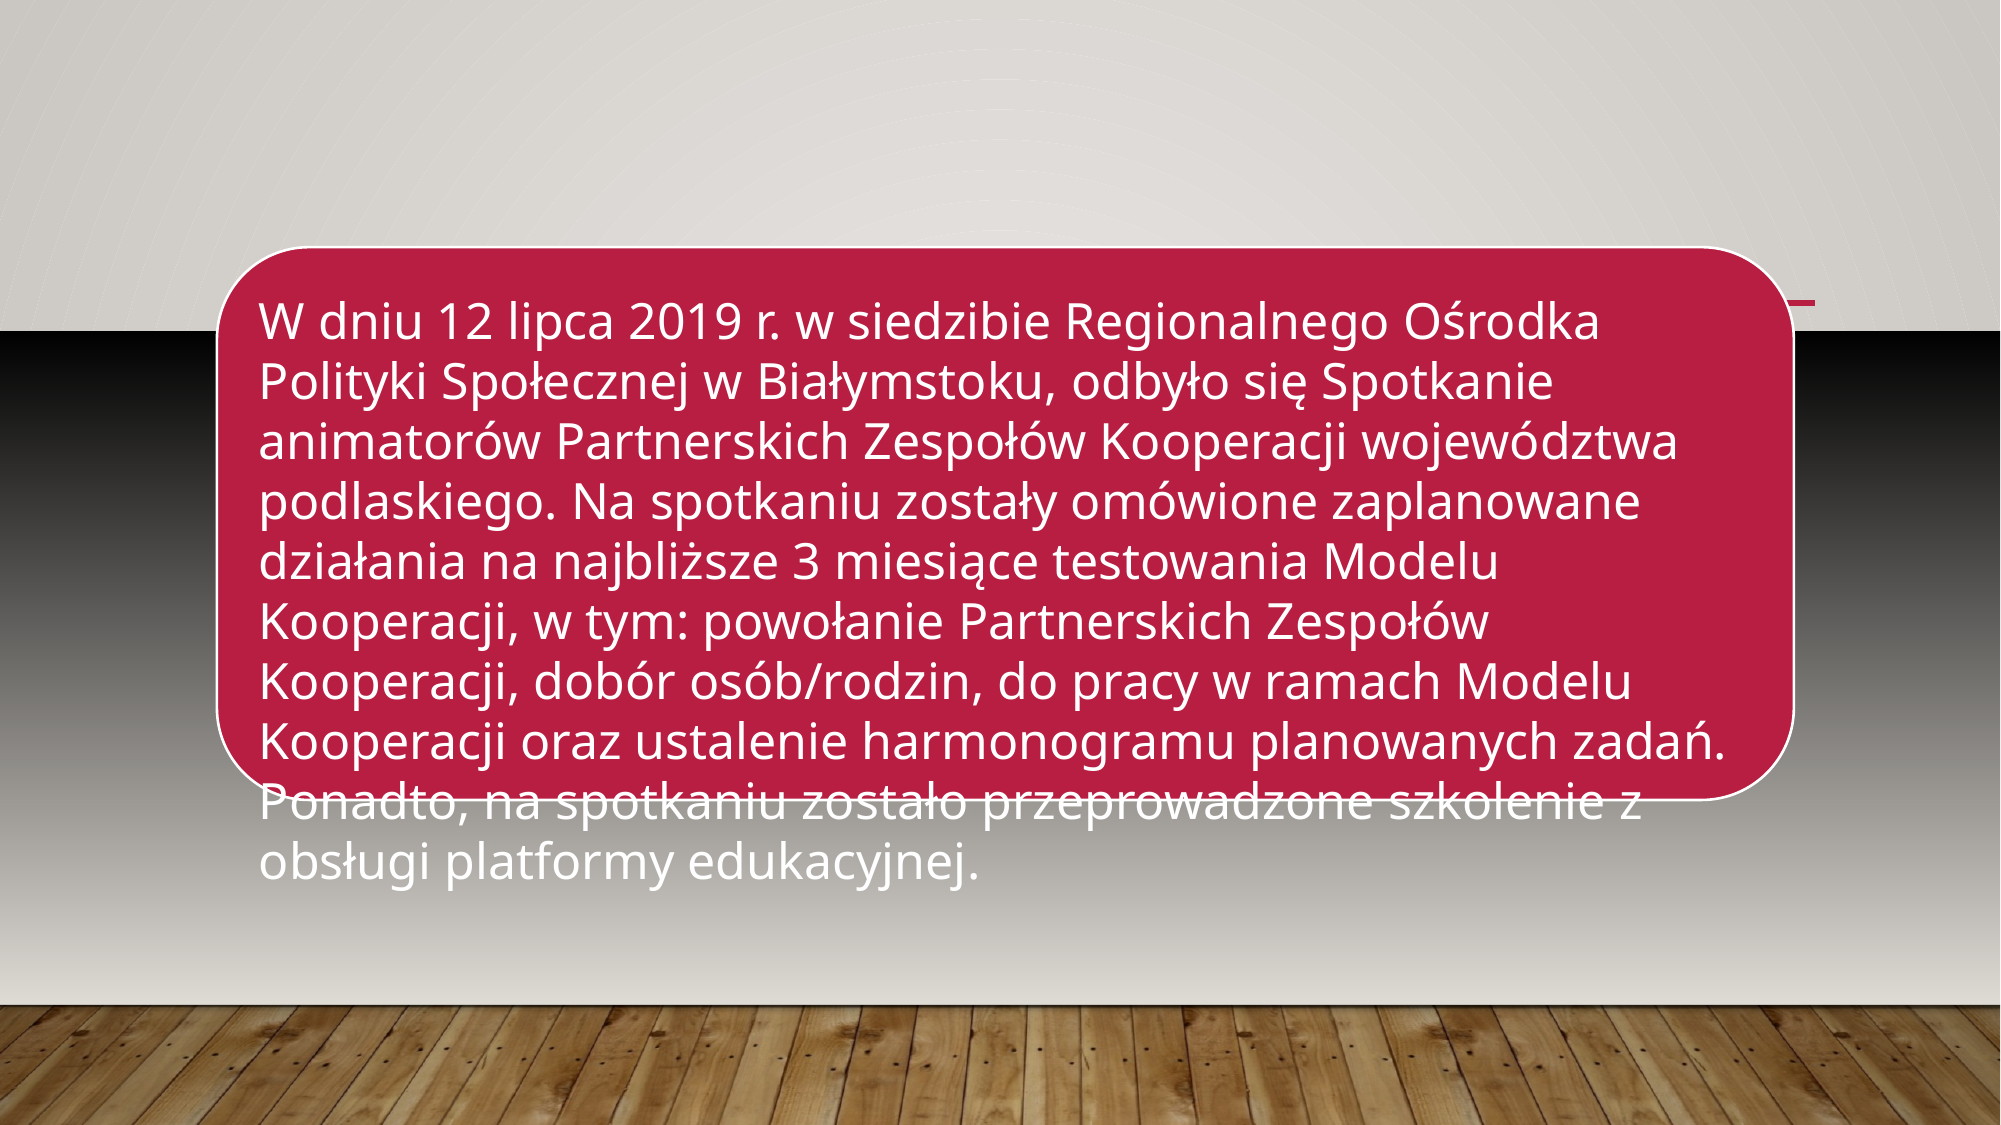

#
W dniu 12 lipca 2019 r. w siedzibie Regionalnego Ośrodka Polityki Społecznej w Białymstoku, odbyło się Spotkanie animatorów Partnerskich Zespołów Kooperacji województwa podlaskiego. Na spotkaniu zostały omówione zaplanowane działania na najbliższe 3 miesiące testowania Modelu Kooperacji, w tym: powołanie Partnerskich Zespołów Kooperacji, dobór osób/rodzin, do pracy w ramach Modelu Kooperacji oraz ustalenie harmonogramu planowanych zadań. Ponadto, na spotkaniu zostało przeprowadzone szkolenie z obsługi platformy edukacyjnej.